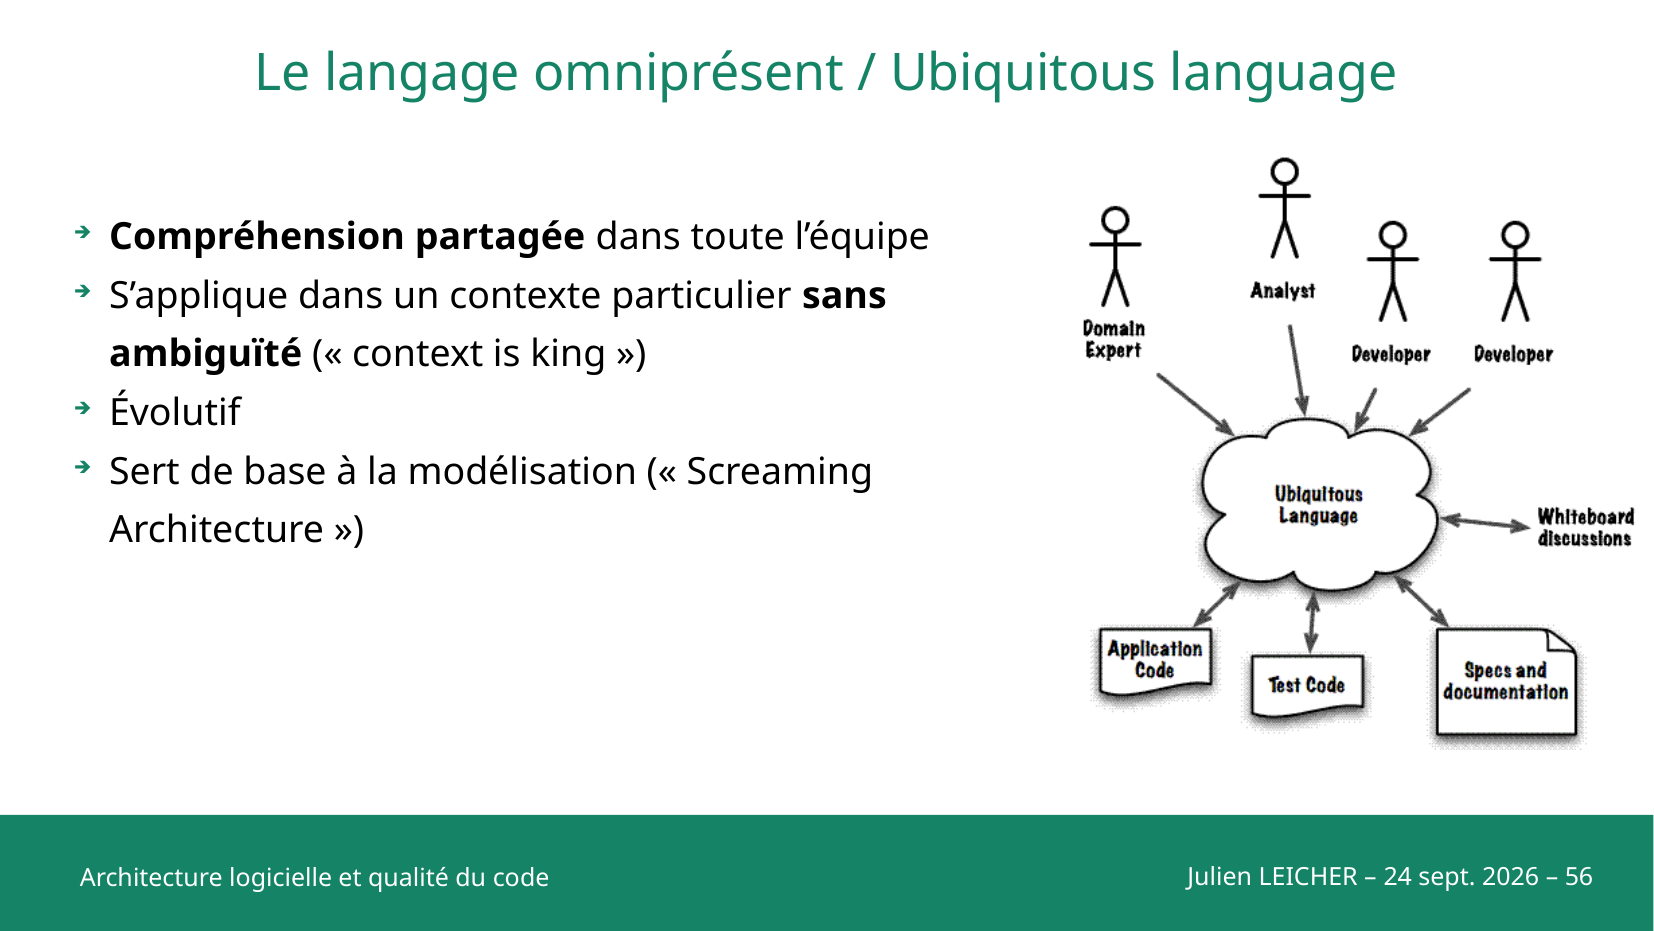

Le langage omniprésent / Ubiquitous language
Compréhension partagée dans toute l’équipe
S’applique dans un contexte particulier sans ambiguïté (« context is king »)
Évolutif
Sert de base à la modélisation (« Screaming Architecture »)
Julien LEICHER – –
Architecture logicielle et qualité du code